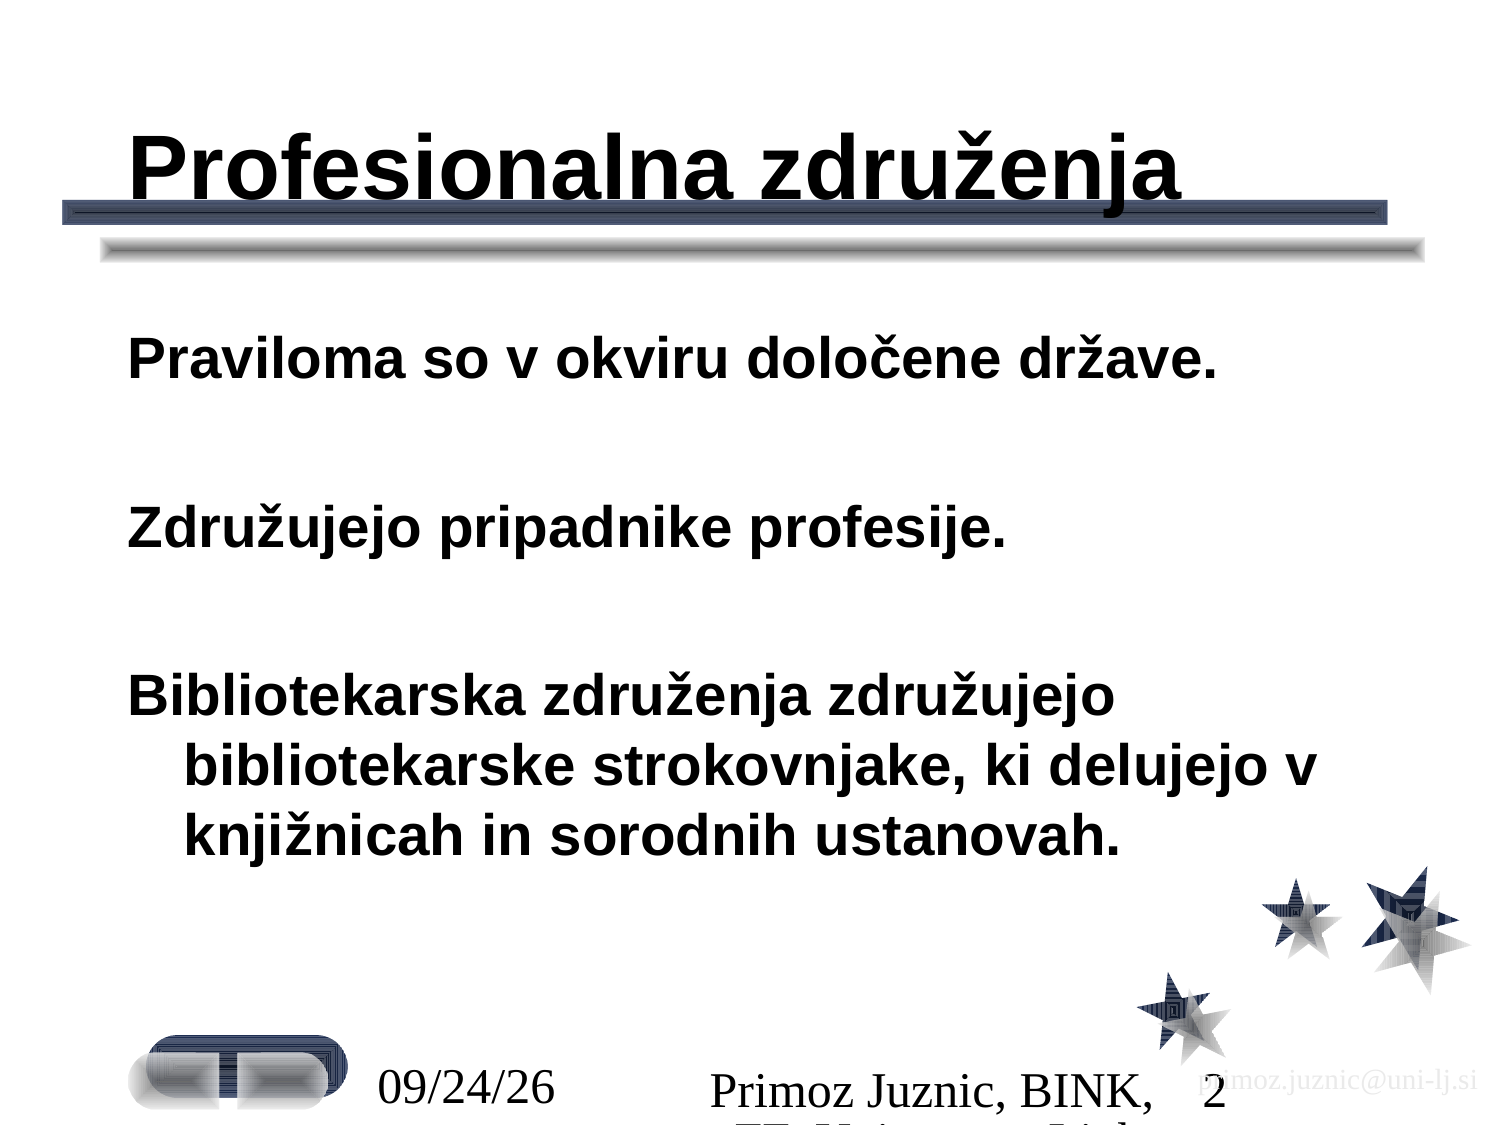

# Profesionalna združenja
Praviloma so v okviru določene države.
Združujejo pripadnike profesije.
Bibliotekarska združenja združujejo bibliotekarske strokovnjake, ki delujejo v knjižnicah in sorodnih ustanovah.
Primoz Juznic, BINK, FF, Univerza v Ljubljani
2